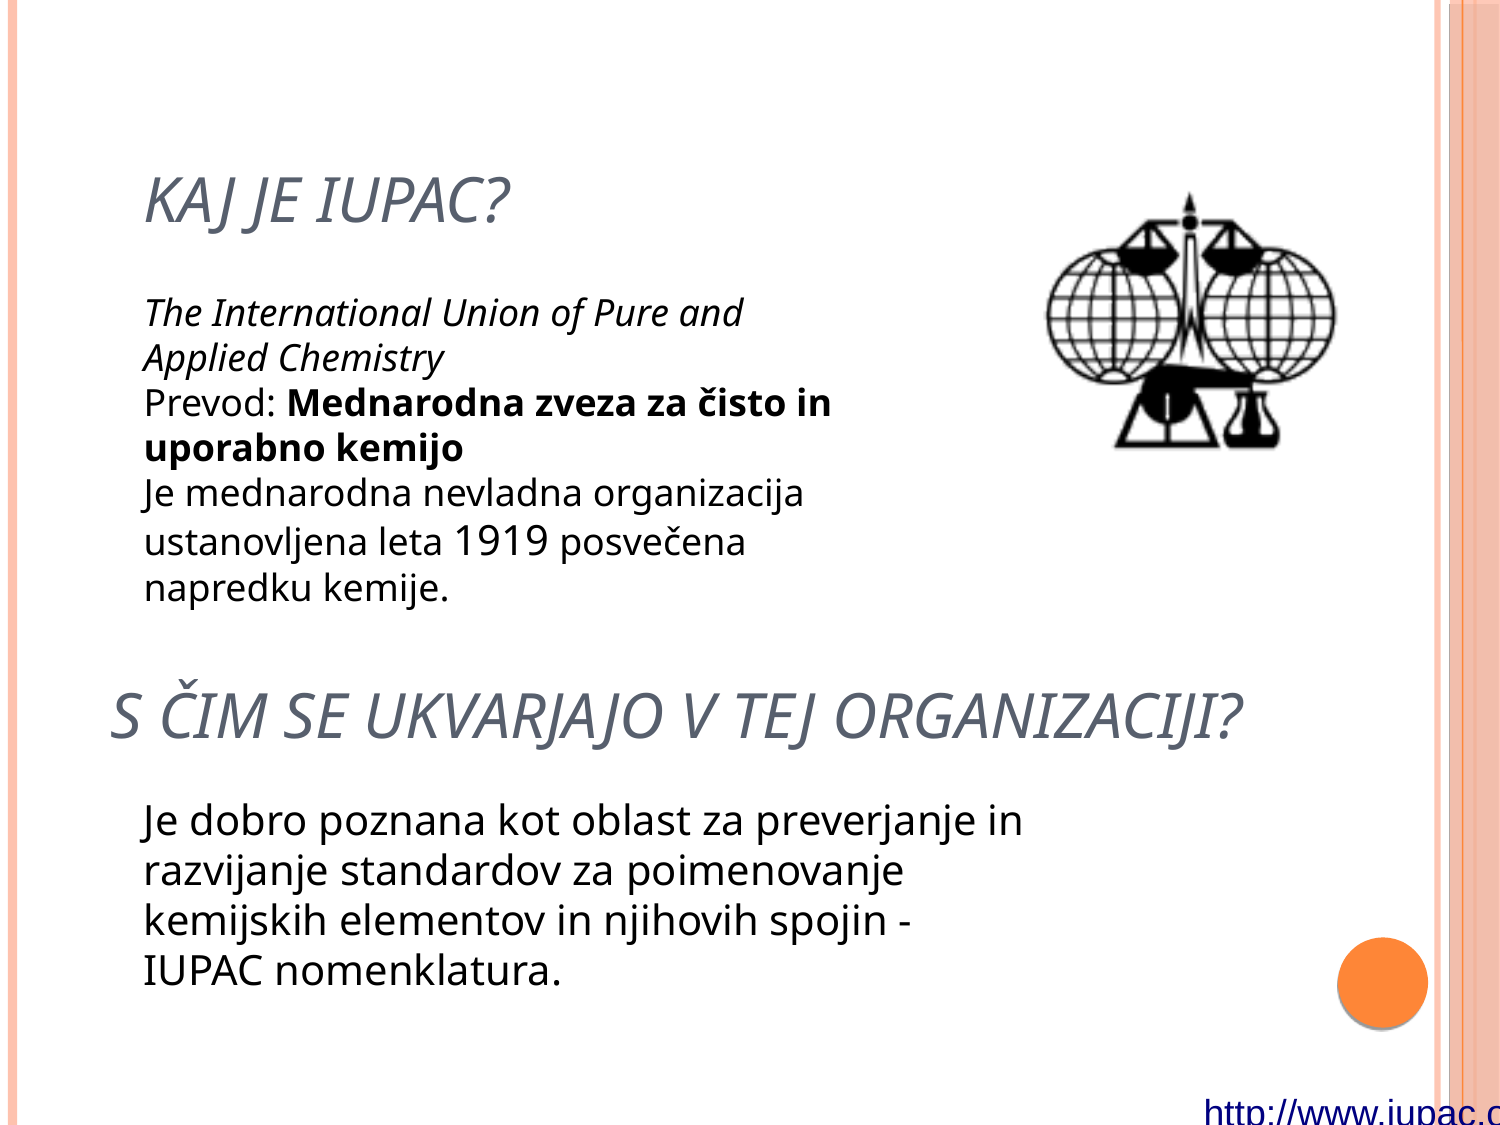

Kaj je IUPAC?
The International Union of Pure and Applied Chemistry
Prevod: Mednarodna zveza za čisto in uporabno kemijo
Je mednarodna nevladna organizacija ustanovljena leta 1919 posvečena napredku kemije.
S čim se ukvarjajo v tej organizaciji?
Je dobro poznana kot oblast za preverjanje in razvijanje standardov za poimenovanje kemijskih elementov in njihovih spojin - IUPAC nomenklatura.
http://www.iupac.org/